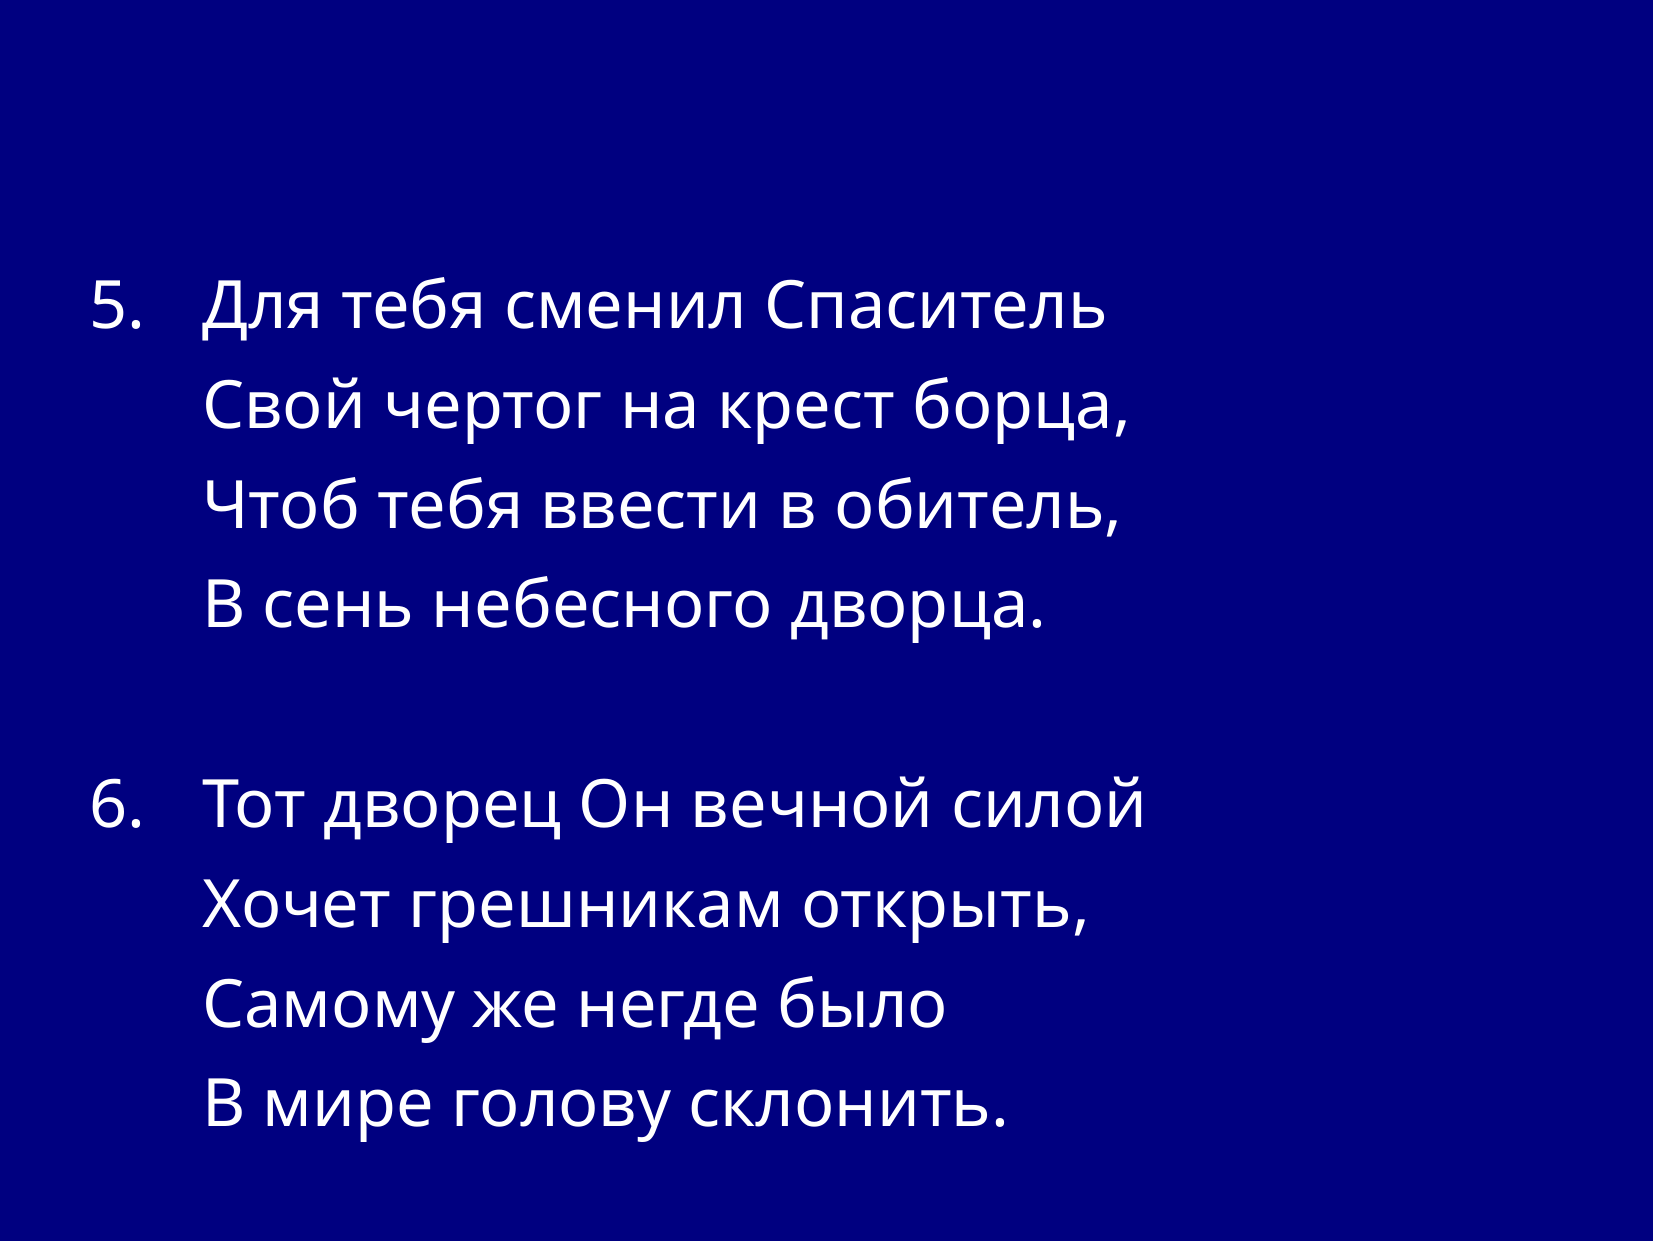

5.	Для тебя сменил Спаситель
	Свой чертог на крест борца,
	Чтоб тебя ввести в обитель,
	В сень небесного дворца.
6.	Тот дворец Он вечной силой
	Хочет грешникам открыть,
	Самому же негде было
	В мире голову склонить.